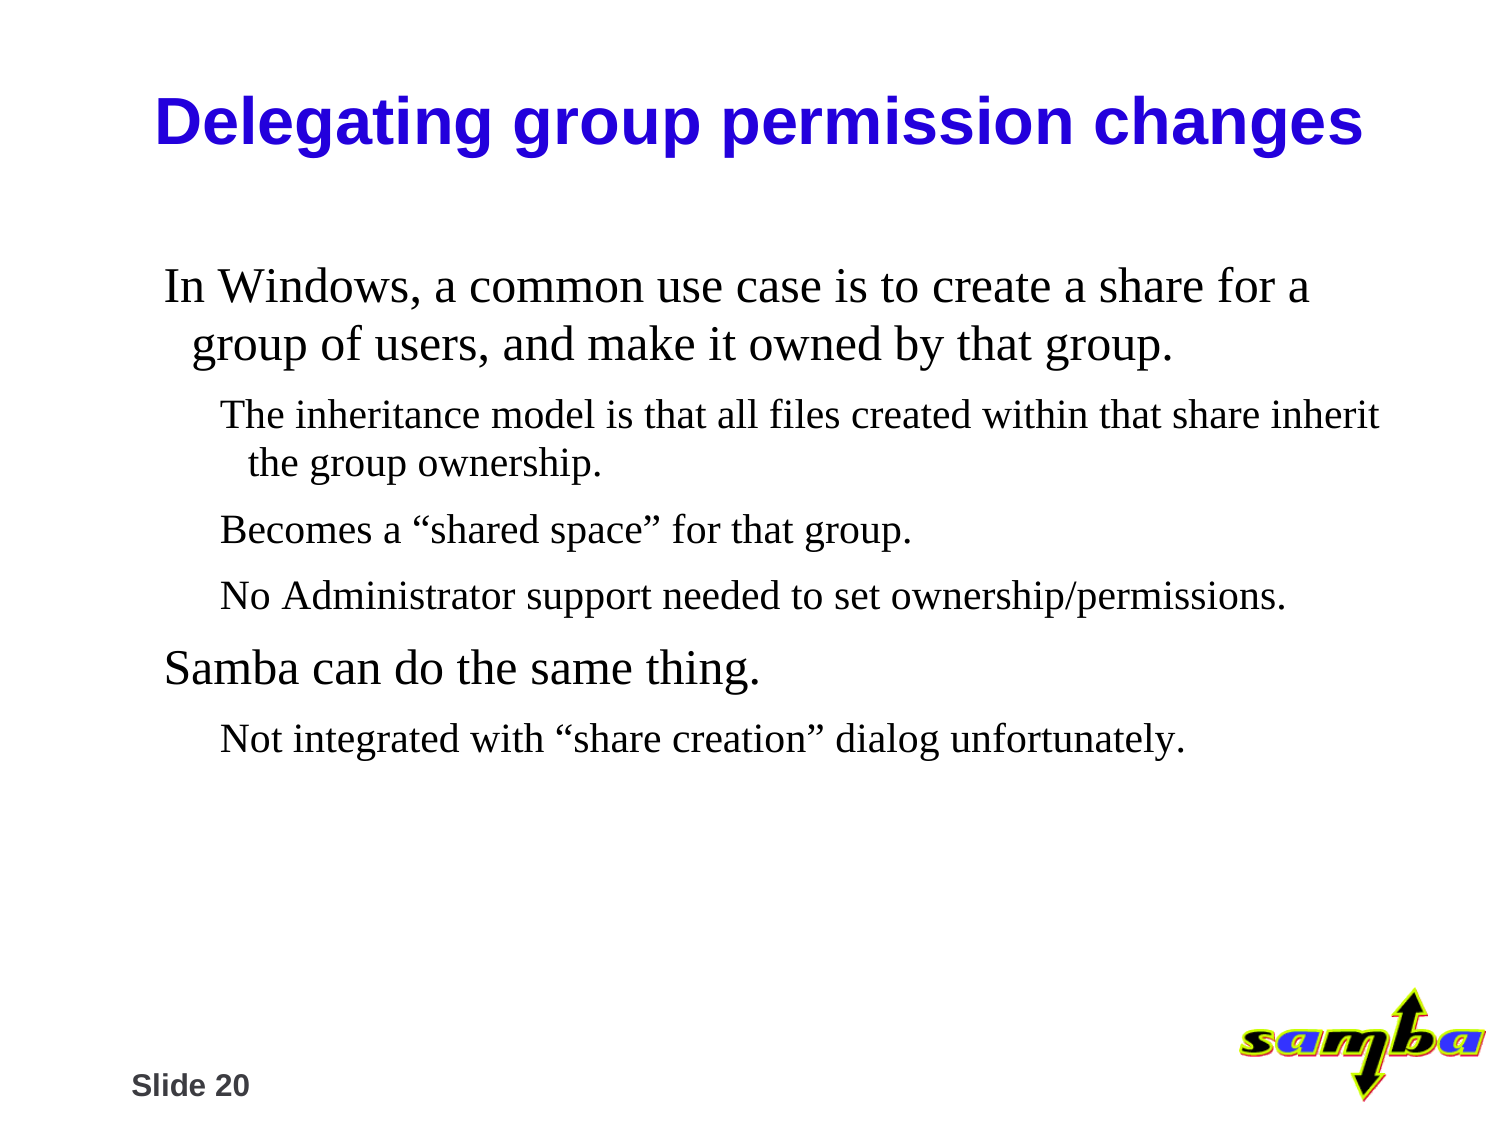

# Delegating group permission changes
In Windows, a common use case is to create a share for a group of users, and make it owned by that group.
The inheritance model is that all files created within that share inherit the group ownership.
Becomes a “shared space” for that group.
No Administrator support needed to set ownership/permissions.
Samba can do the same thing.
Not integrated with “share creation” dialog unfortunately.